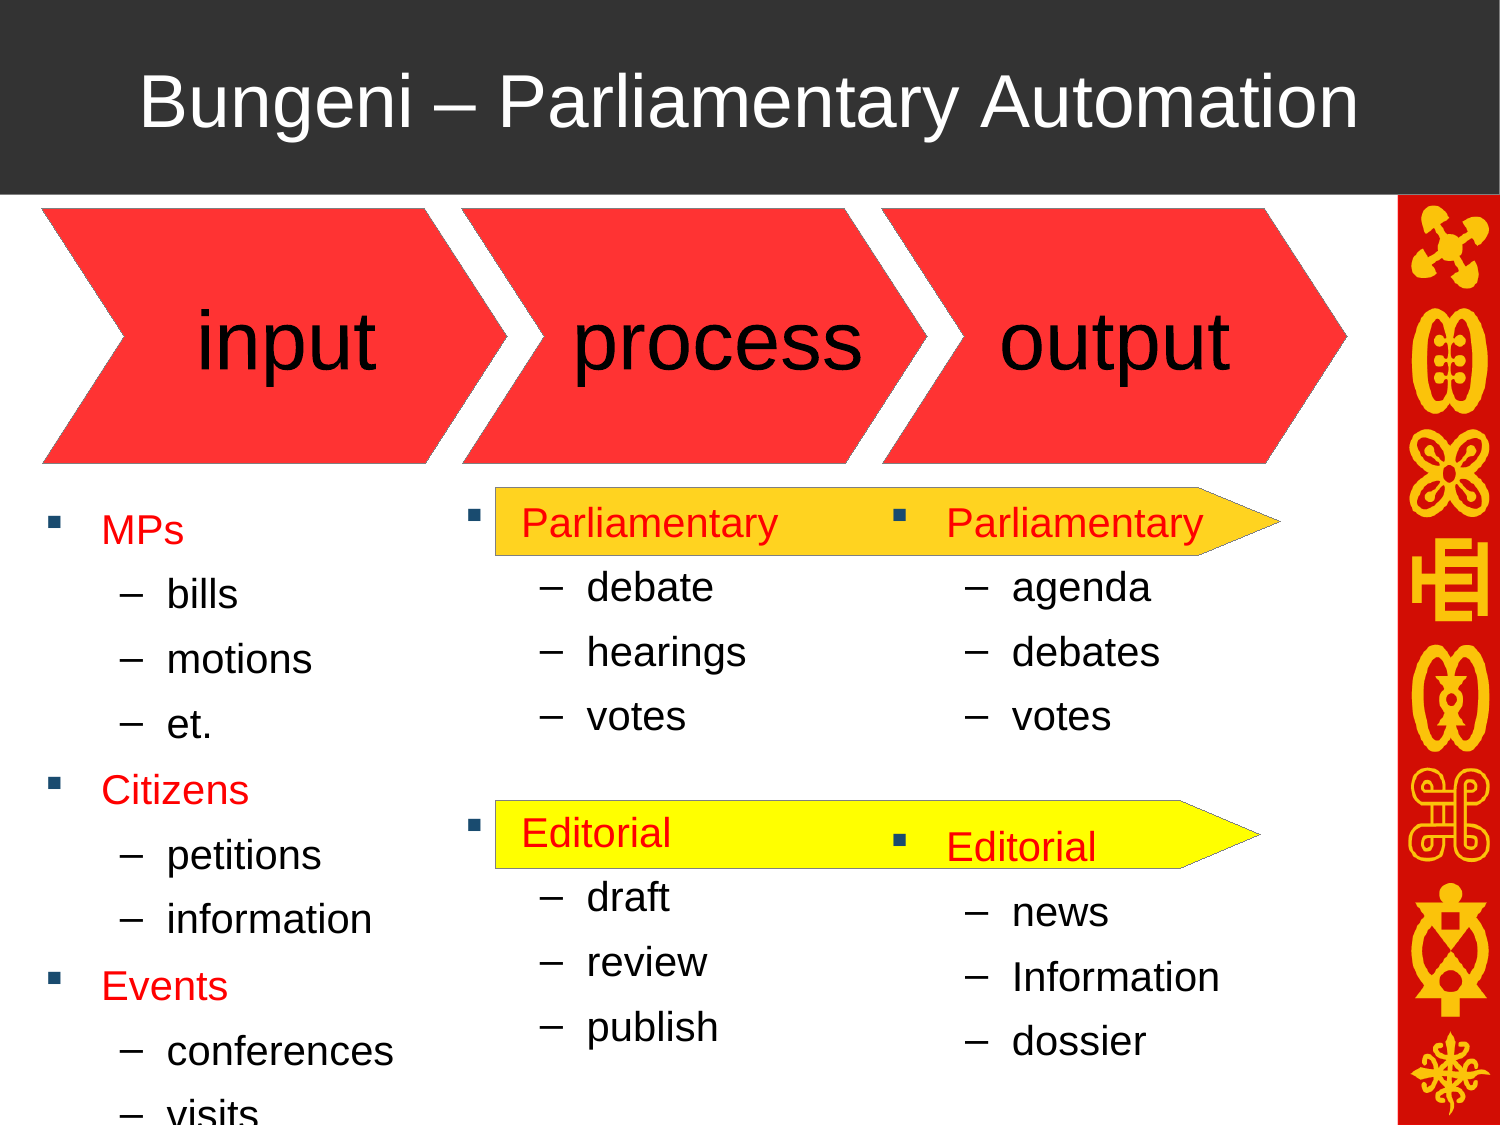

Bungeni – Parliamentary Automation
 input
 process
output
Parliamentary
debate
hearings
votes
Editorial
draft
review
publish
Parliamentary
agenda
debates
votes
Editorial
news
Information
dossier
# MPs
bills
motions
et.
Citizens
petitions
information
Events
conferences
visits